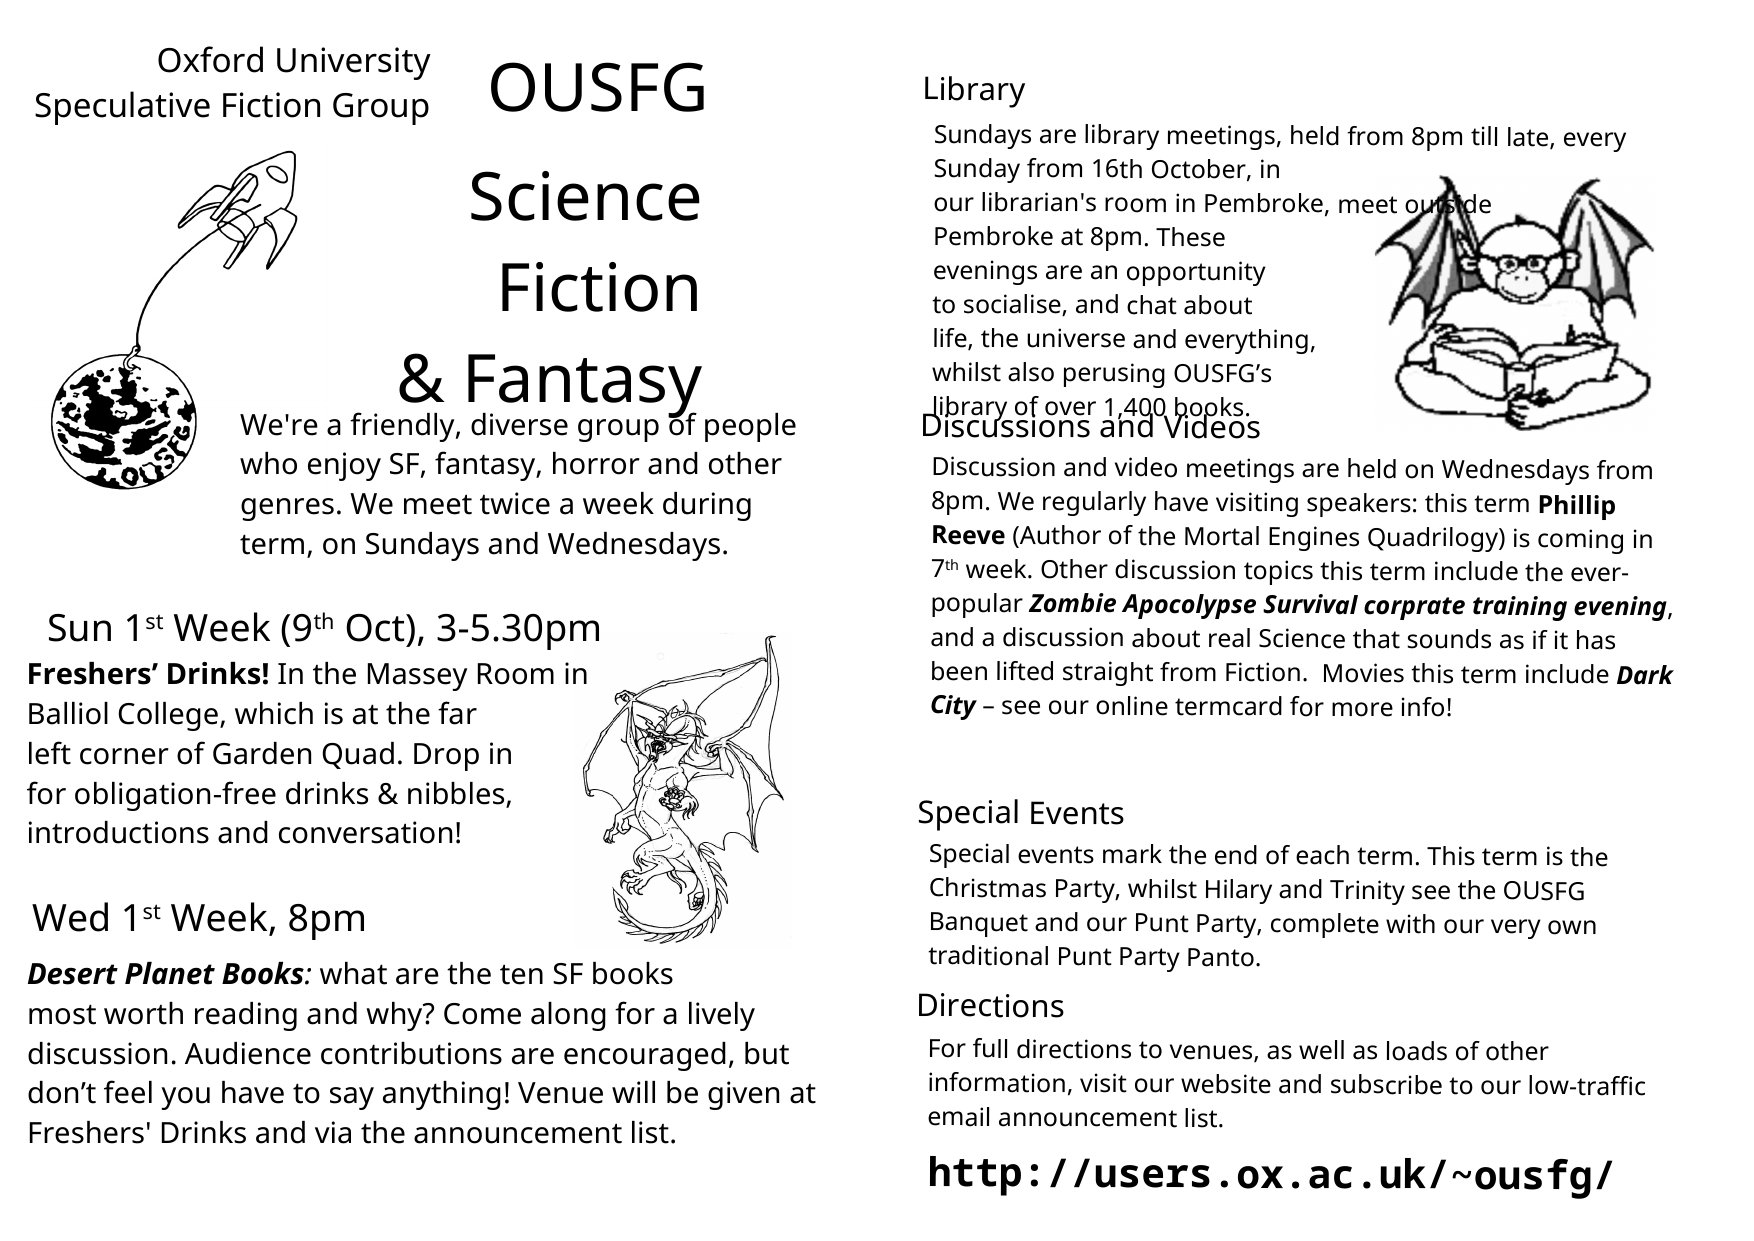

Oxford University
Speculative Fiction Group
OUSFG
Library
Sundays are library meetings, held from 8pm till late, every Sunday from 16th October, in
our librarian's room in Pembroke, meet outside
Pembroke at 8pm. These
evenings are an opportunity
to socialise, and chat about
life, the universe and everything,
whilst also perusing OUSFG’s
library of over 1,400 books.
Discussions and Videos
Discussion and video meetings are held on Wednesdays from 8pm. We regularly have visiting speakers: this term Phillip Reeve (Author of the Mortal Engines Quadrilogy) is coming in 7th week. Other discussion topics this term include the ever-popular Zombie Apocolypse Survival corprate training evening, and a discussion about real Science that sounds as if it has been lifted straight from Fiction. Movies this term include Dark City – see our online termcard for more info!
Special Events
Special events mark the end of each term. This term is the Christmas Party, whilst Hilary and Trinity see the OUSFG Banquet and our Punt Party, complete with our very own traditional Punt Party Panto.
Directions
For full directions to venues, as well as loads of other information, visit our website and subscribe to our low-traffic email announcement list.
http://users.ox.ac.uk/~ousfg/
Science
Fiction
& Fantasy
We're a friendly, diverse group of people who enjoy SF, fantasy, horror and other genres. We meet twice a week during term, on Sundays and Wednesdays.
Sun 1st Week (9th Oct), 3-5.30pm
Freshers’ Drinks! In the Massey Room in Balliol College, which is at the far
left corner of Garden Quad. Drop in
for obligation-free drinks & nibbles, introductions and conversation!
Wed 1st Week, 8pm
Desert Planet Books: what are the ten SF books
most worth reading and why? Come along for a lively discussion. Audience contributions are encouraged, but don’t feel you have to say anything! Venue will be given at Freshers' Drinks and via the announcement list.